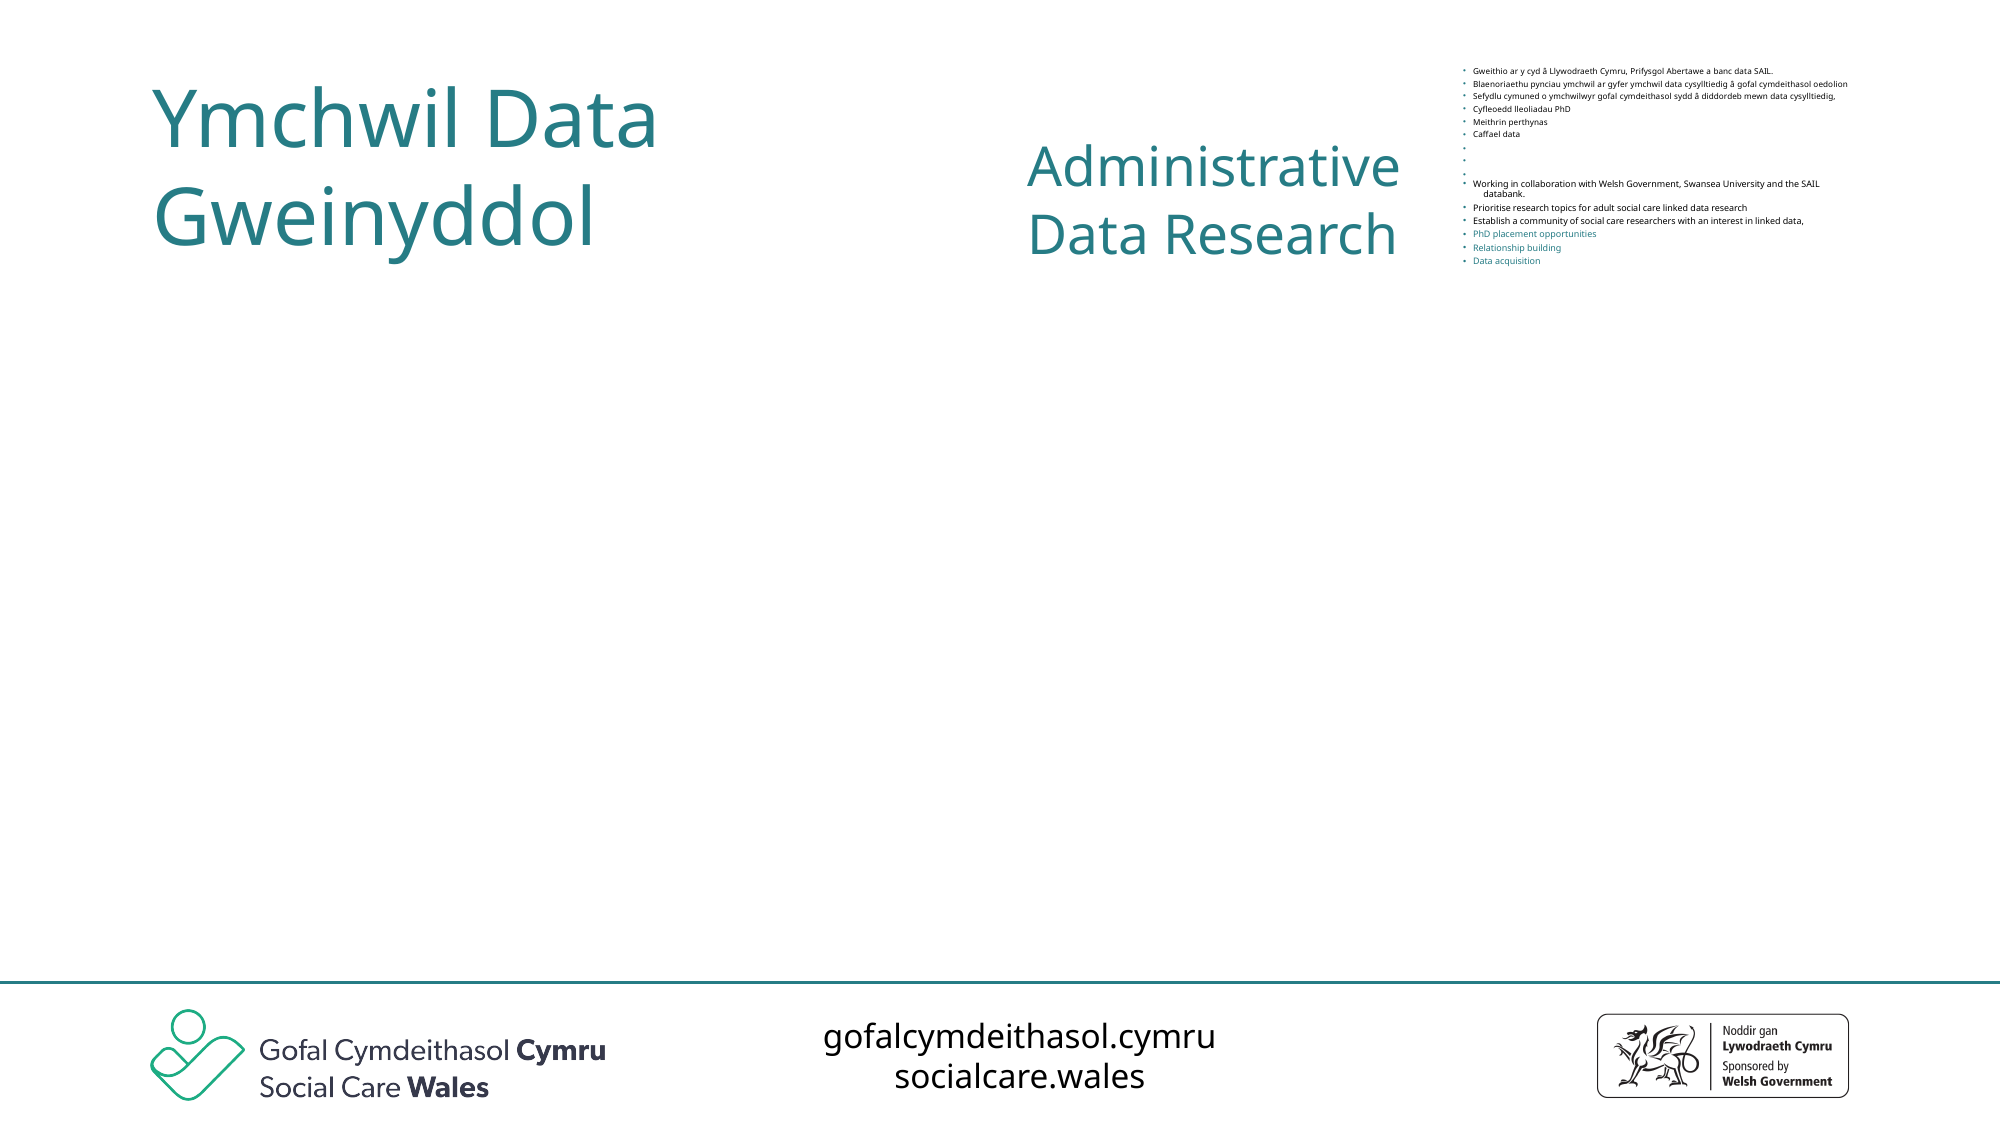

# Ymchwil Data Gweinyddol
Administrative Data Research
Gweithio ar y cyd â Llywodraeth Cymru, Prifysgol Abertawe a banc data SAIL.
Blaenoriaethu pynciau ymchwil ar gyfer ymchwil data cysylltiedig â gofal cymdeithasol oedolion
Sefydlu cymuned o ymchwilwyr gofal cymdeithasol sydd â diddordeb mewn data cysylltiedig,
Cyfleoedd lleoliadau PhD
Meithrin perthynas
Caffael data
Working in collaboration with Welsh Government, Swansea University and the SAIL databank.
Prioritise research topics for adult social care linked data research
Establish a community of social care researchers with an interest in linked data,
PhD placement opportunities
Relationship building
Data acquisition